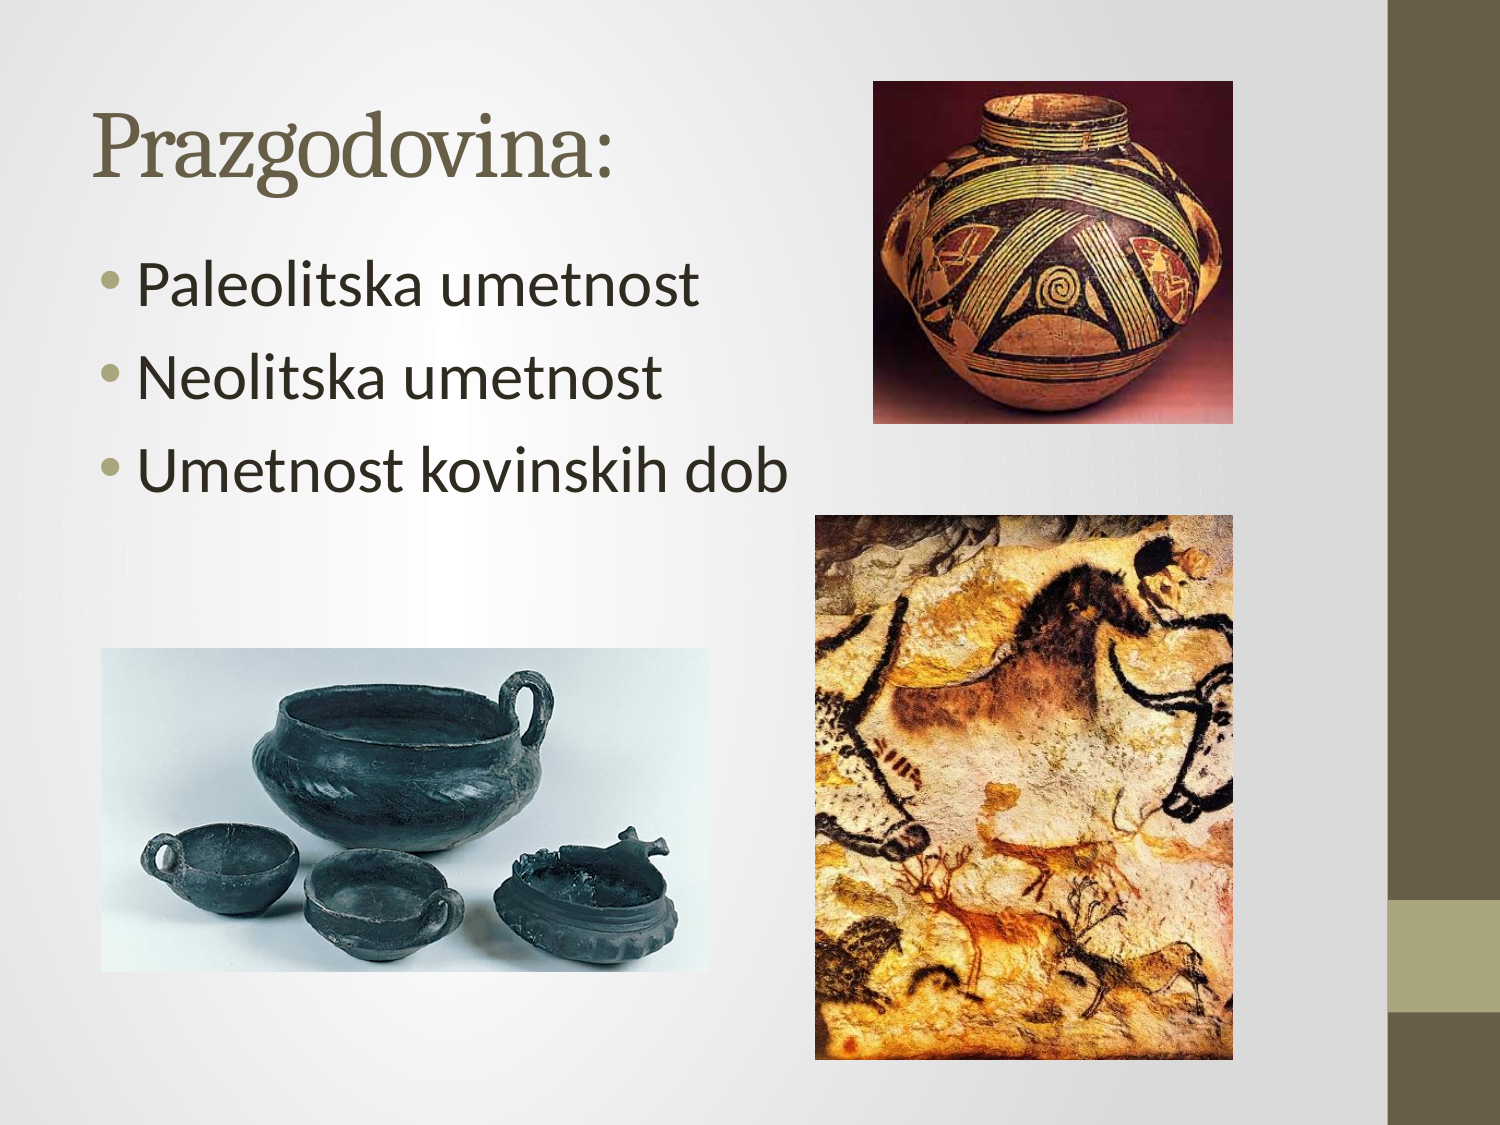

# Prazgodovina:
Paleolitska umetnost
Neolitska umetnost
Umetnost kovinskih dob